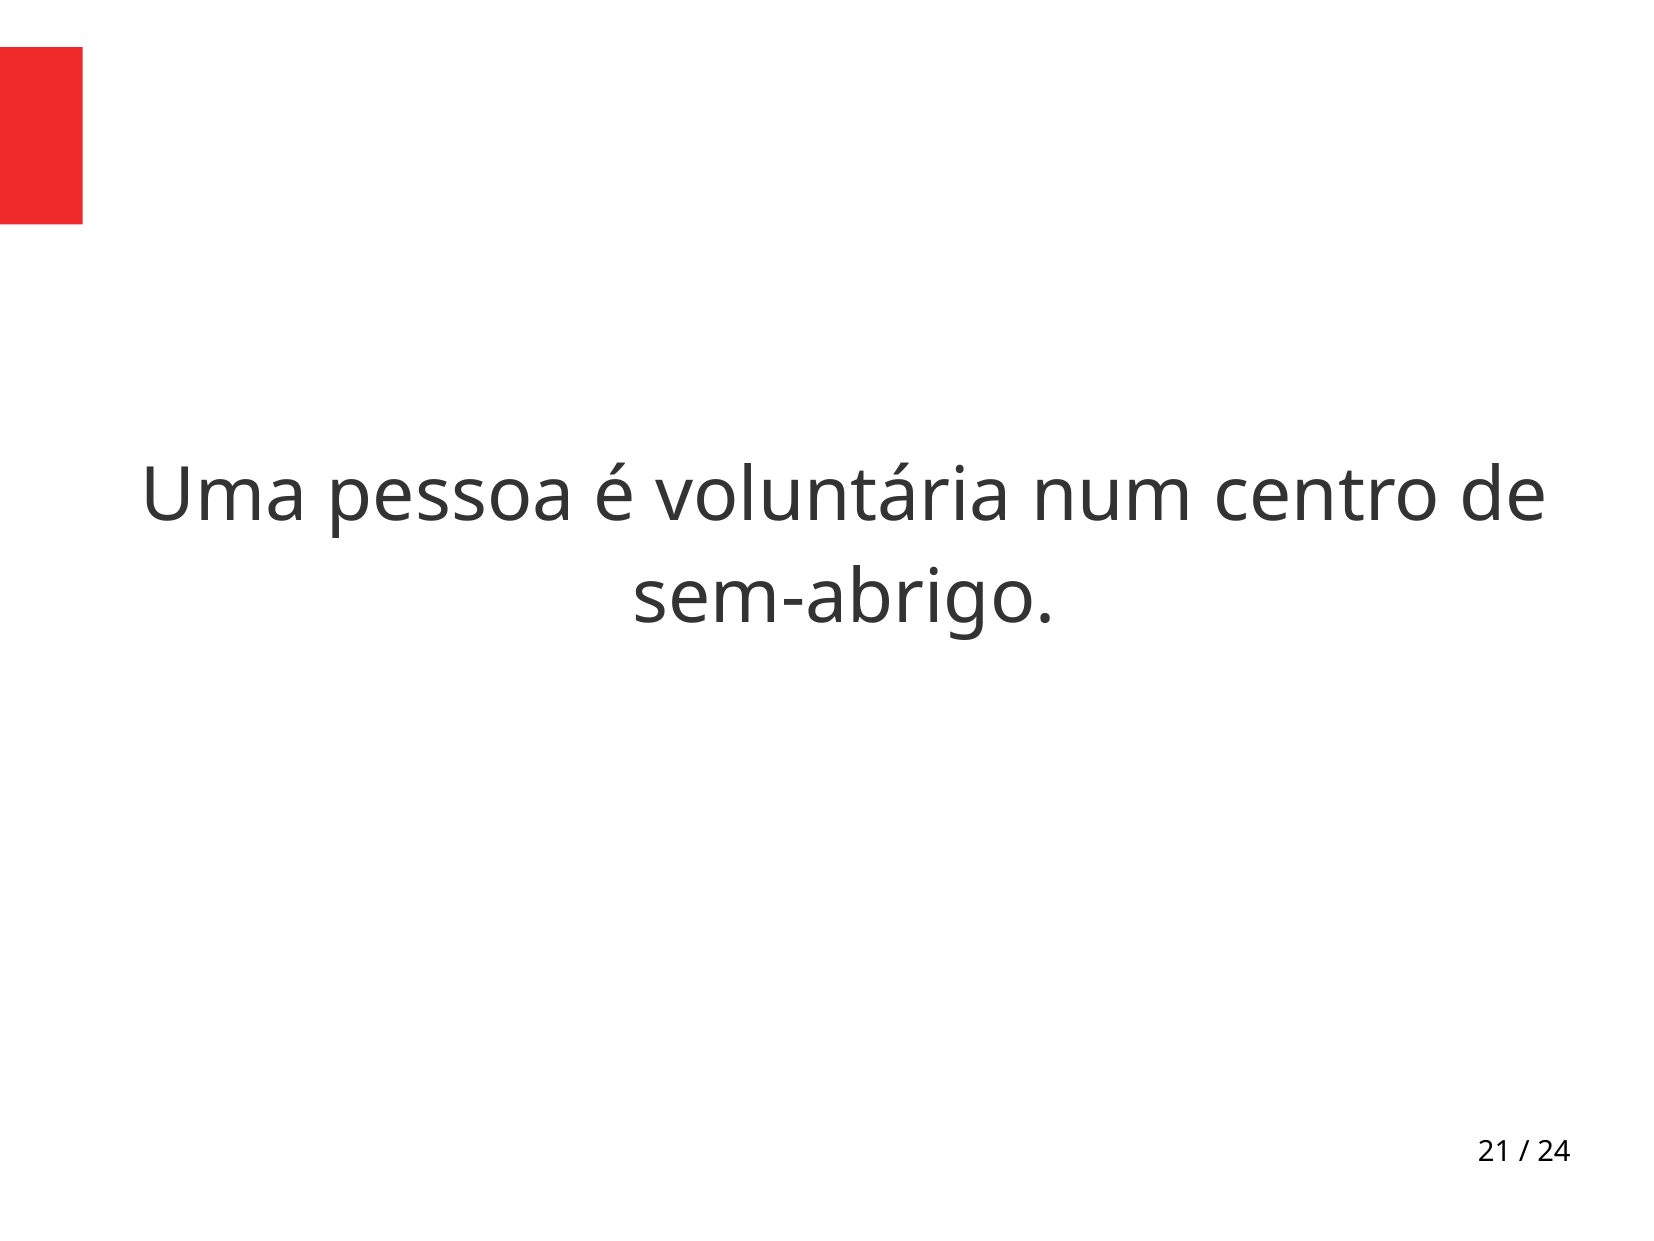

# Uma pessoa é voluntária num centro de sem-abrigo.
21